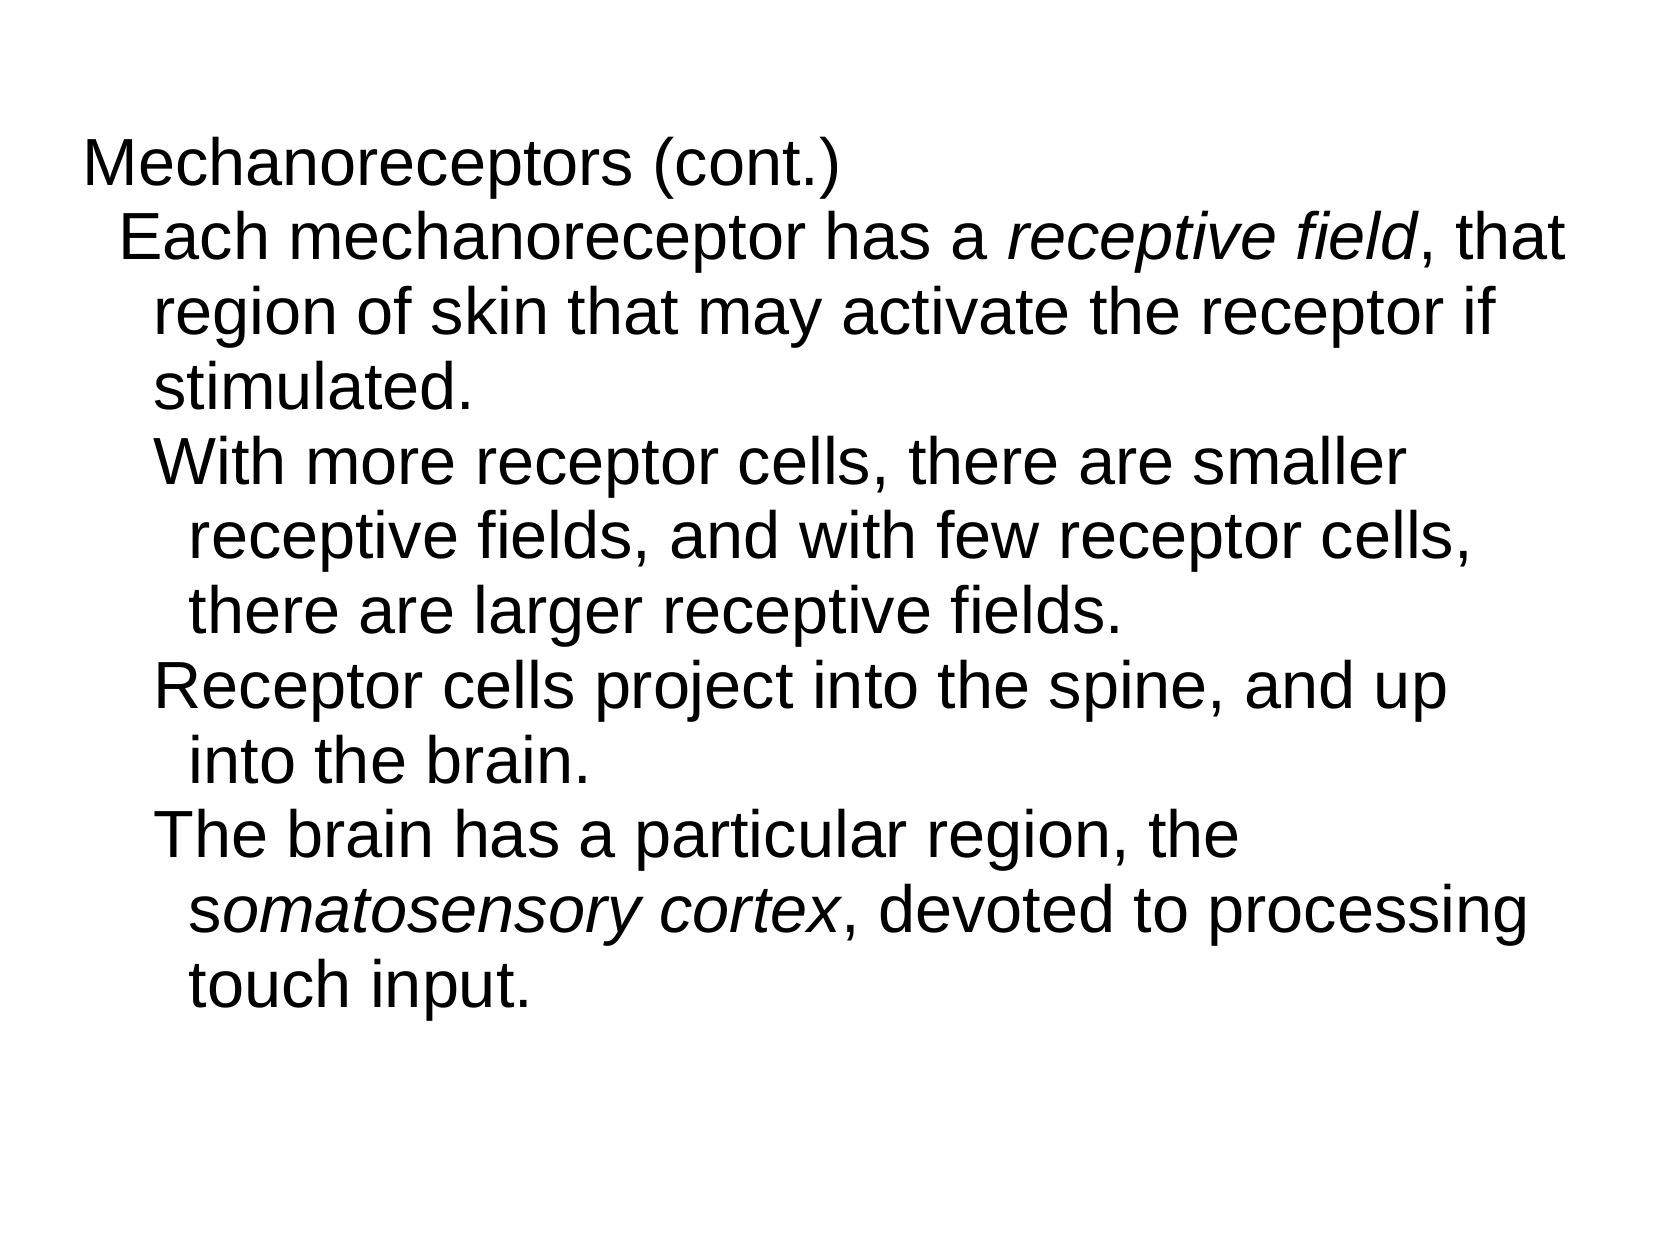

# Mechanoreceptors (cont.)
Each mechanoreceptor has a receptive field, that region of skin that may activate the receptor if stimulated.
With more receptor cells, there are smaller receptive fields, and with few receptor cells, there are larger receptive fields.
Receptor cells project into the spine, and up into the brain.
The brain has a particular region, the somatosensory cortex, devoted to processing touch input.